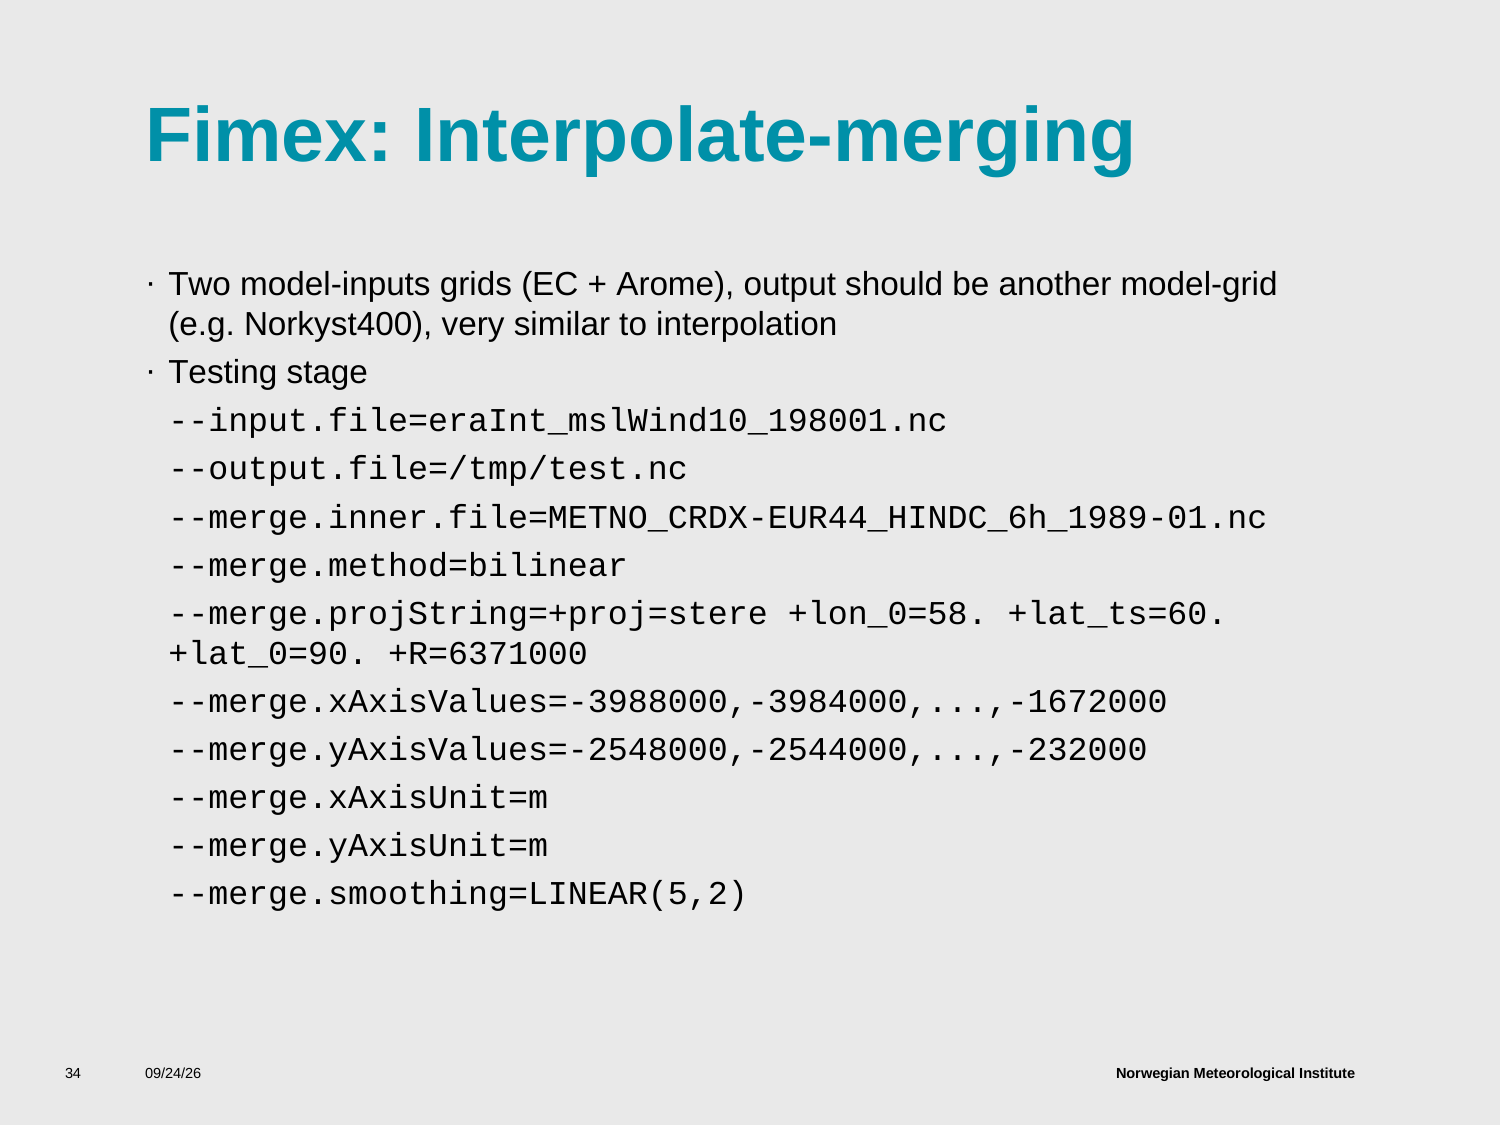

# Fimex: Interpolate-merging
Two model-inputs grids (EC + Arome), output should be another model-grid (e.g. Norkyst400), very similar to interpolation
Testing stage
--input.file=eraInt_mslWind10_198001.nc
--output.file=/tmp/test.nc
--merge.inner.file=METNO_CRDX-EUR44_HINDC_6h_1989-01.nc
--merge.method=bilinear
--merge.projString=+proj=stere +lon_0=58. +lat_ts=60. +lat_0=90. +R=6371000
--merge.xAxisValues=-3988000,-3984000,...,-1672000
--merge.yAxisValues=-2548000,-2544000,...,-232000
--merge.xAxisUnit=m
--merge.yAxisUnit=m
--merge.smoothing=LINEAR(5,2)